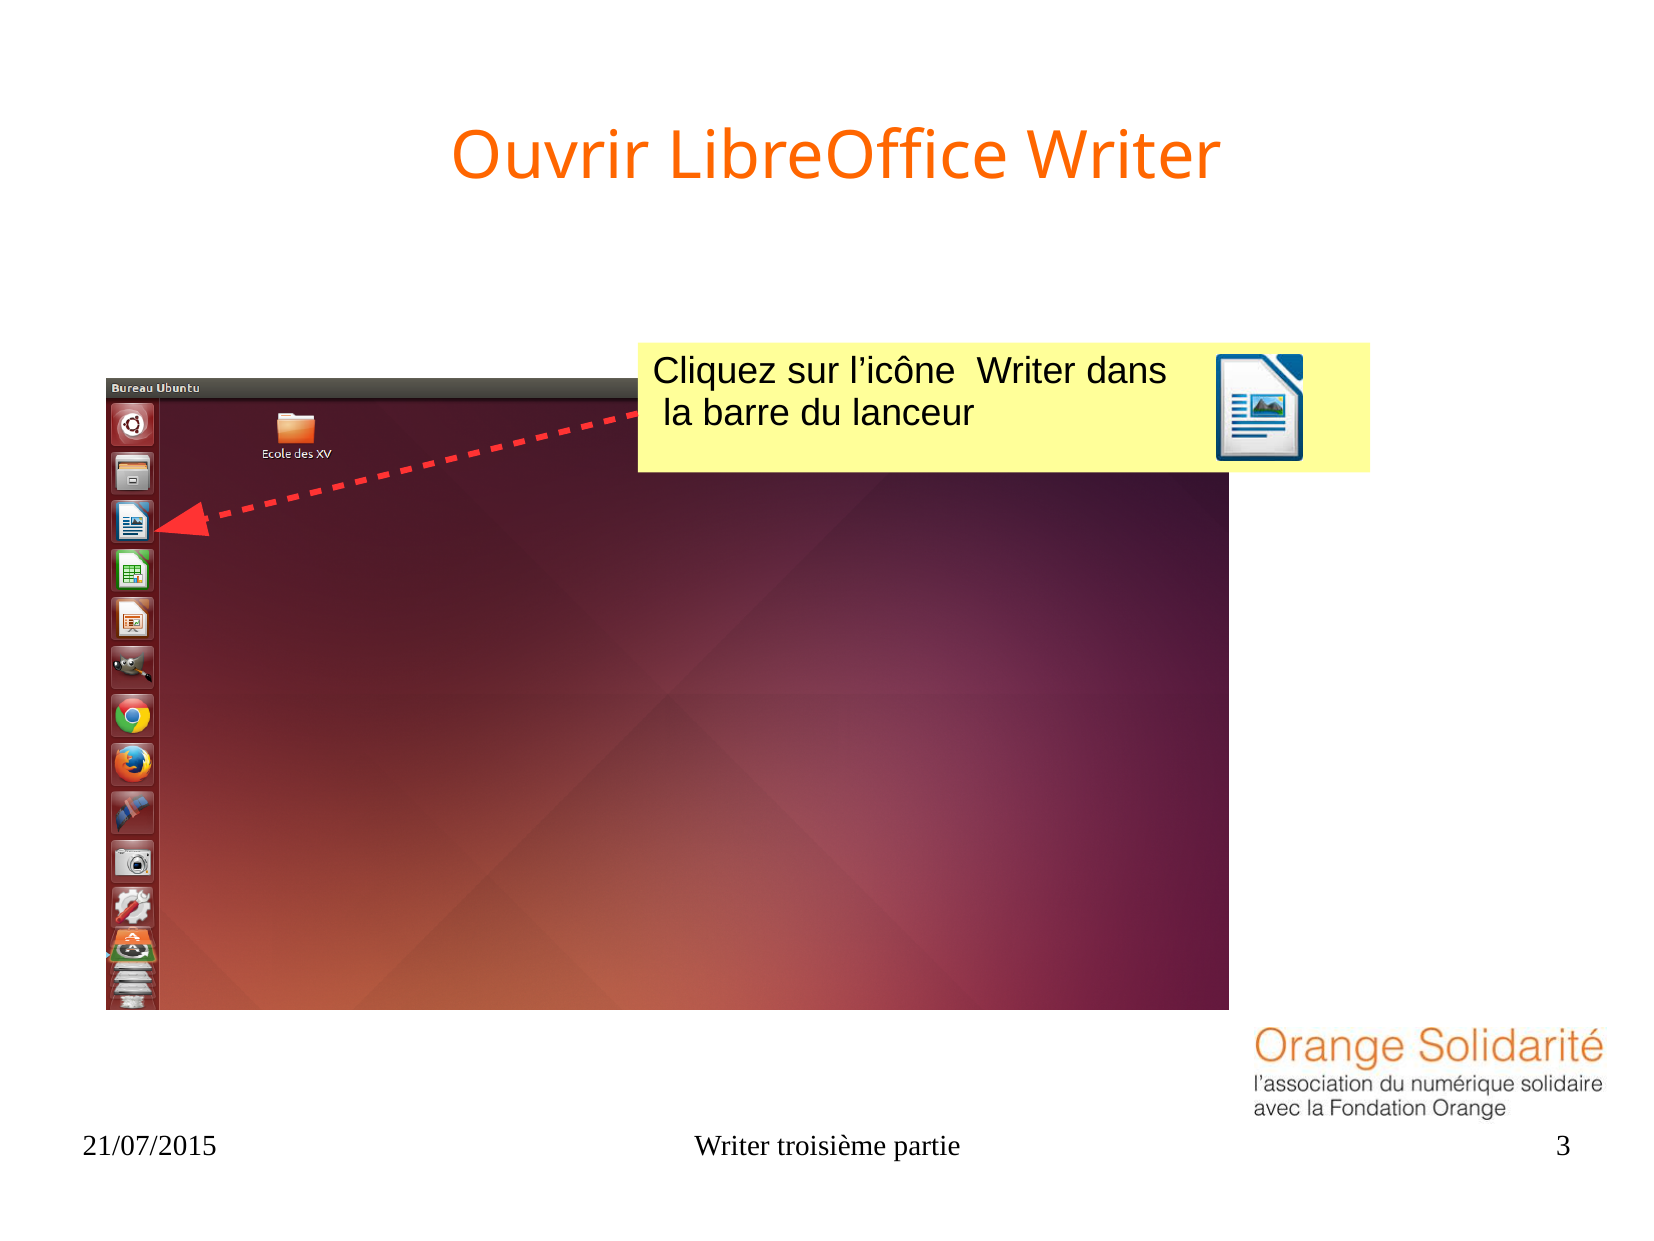

# Ouvrir LibreOffice Writer
Cliquez sur l’icône Writer dans
 la barre du lanceur
21/07/2015
Writer troisième partie
3